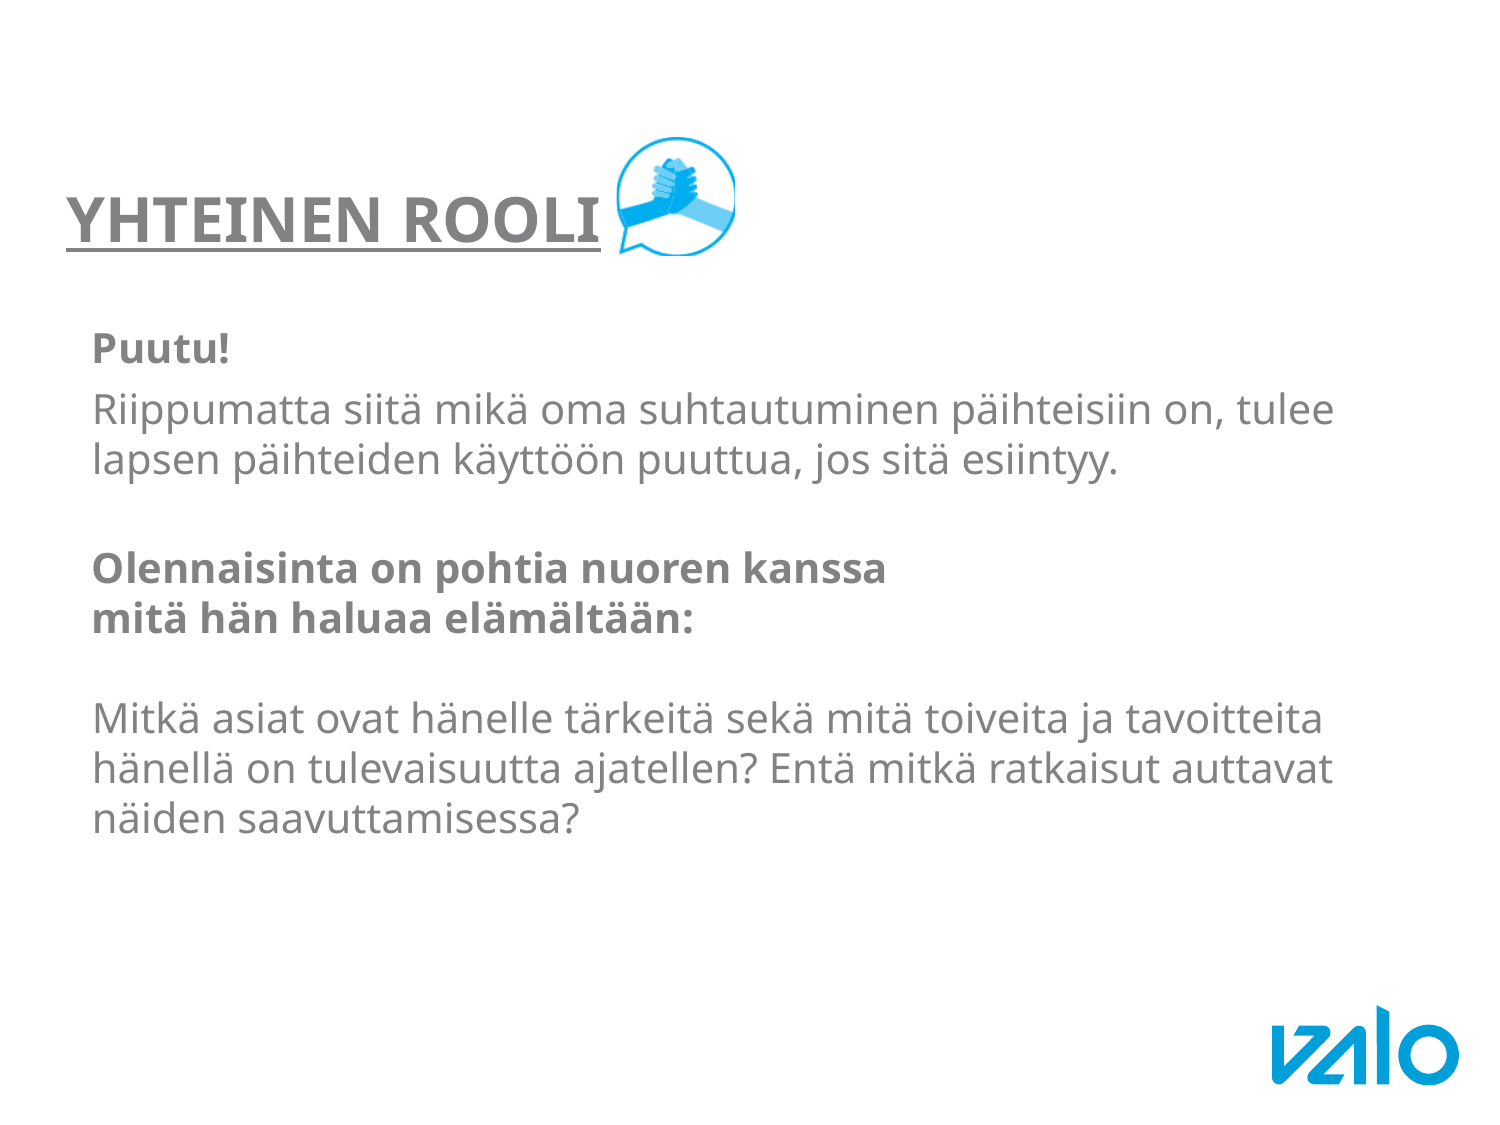

# YHTEINEN ROOLI
Puutu!
Riippumatta siitä mikä oma suhtautuminen päihteisiin on, tulee lapsen päihteiden käyttöön puuttua, jos sitä esiintyy.
Olennaisinta on pohtia nuoren kanssa
mitä hän haluaa elämältään:
Mitkä asiat ovat hänelle tärkeitä sekä mitä toiveita ja tavoitteita hänellä on tulevaisuutta ajatellen? Entä mitkä ratkaisut auttavat näiden saavuttamisessa?